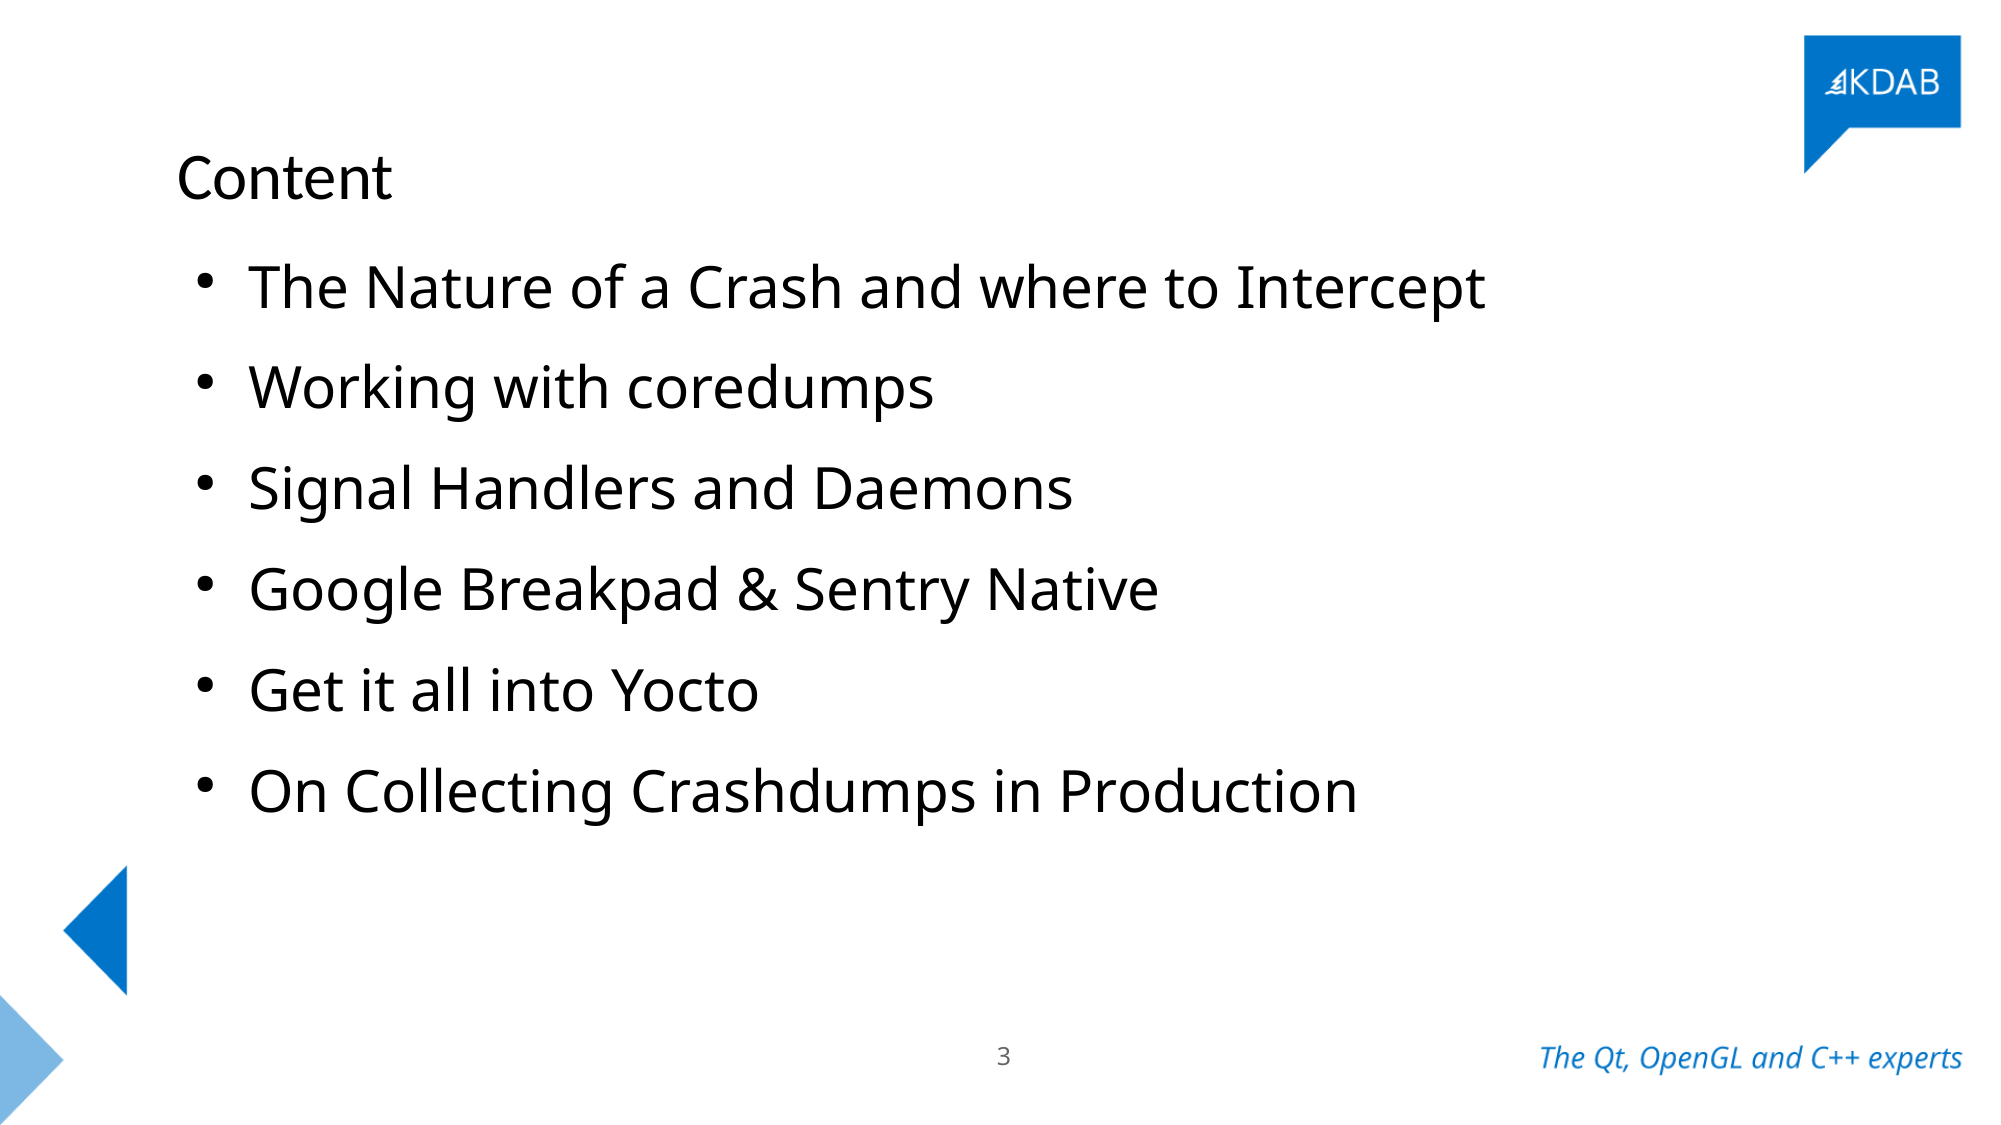

# Content
The Nature of a Crash and where to Intercept
Working with coredumps
Signal Handlers and Daemons
Google Breakpad & Sentry Native
Get it all into Yocto
On Collecting Crashdumps in Production